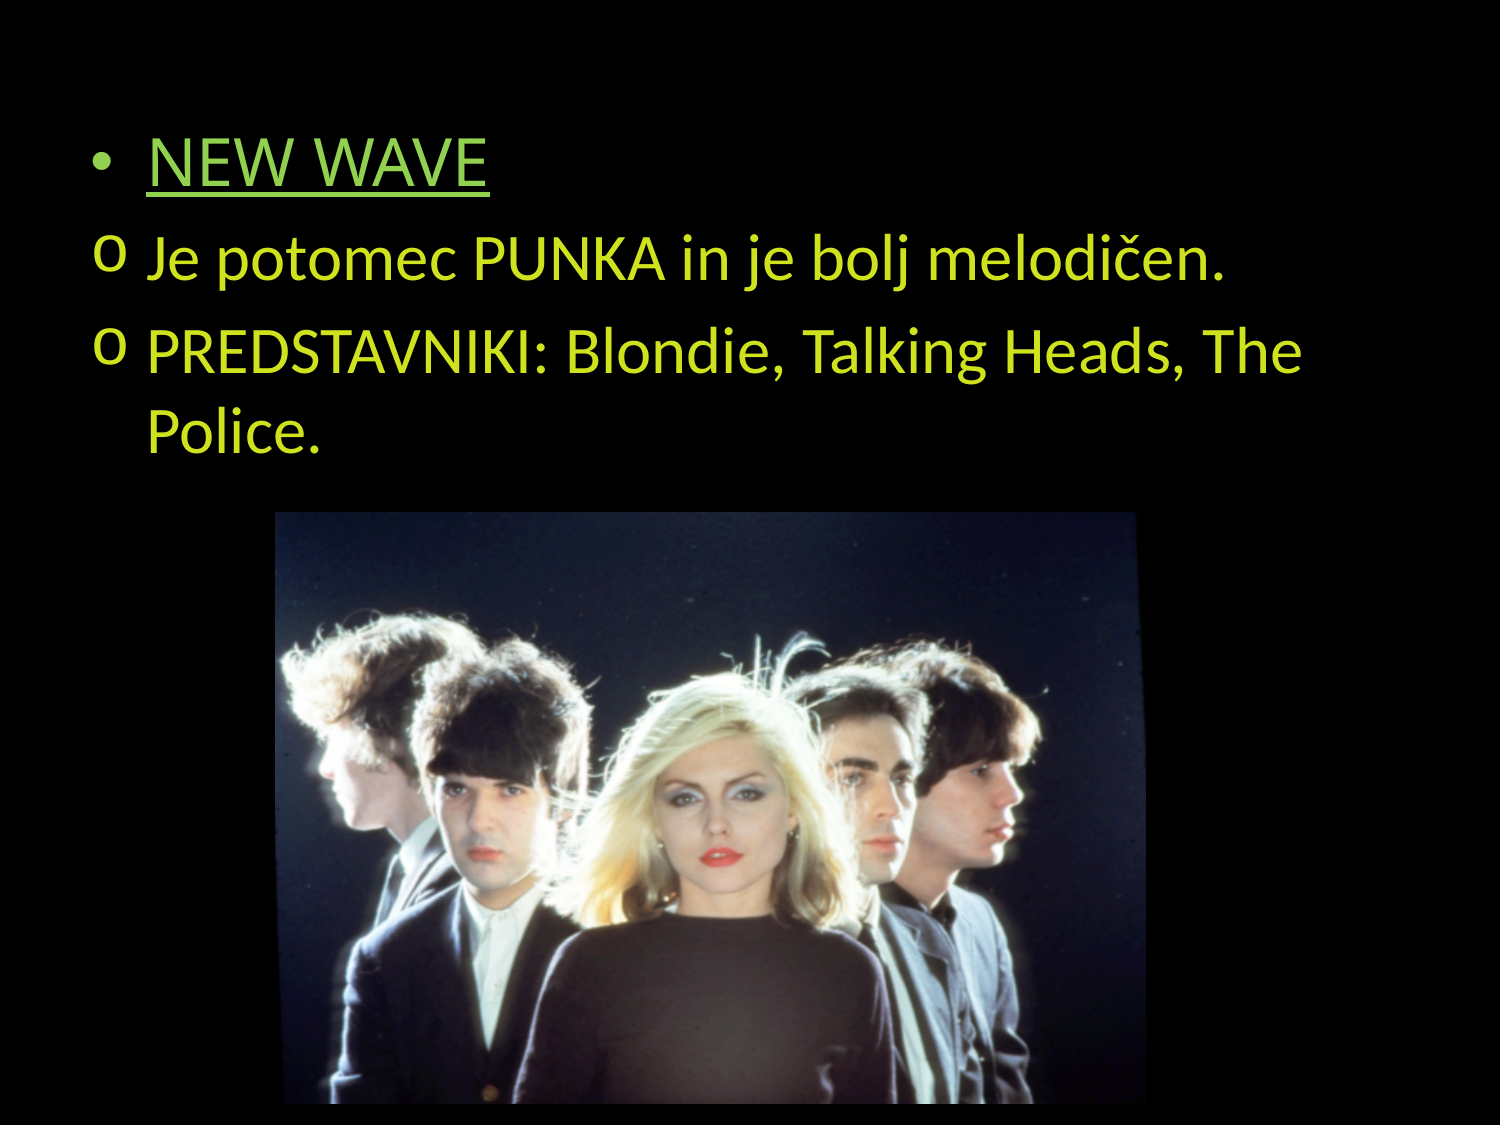

# NEW WAVE
Je potomec PUNKA in je bolj melodičen.
PREDSTAVNIKI: Blondie, Talking Heads, The Police.